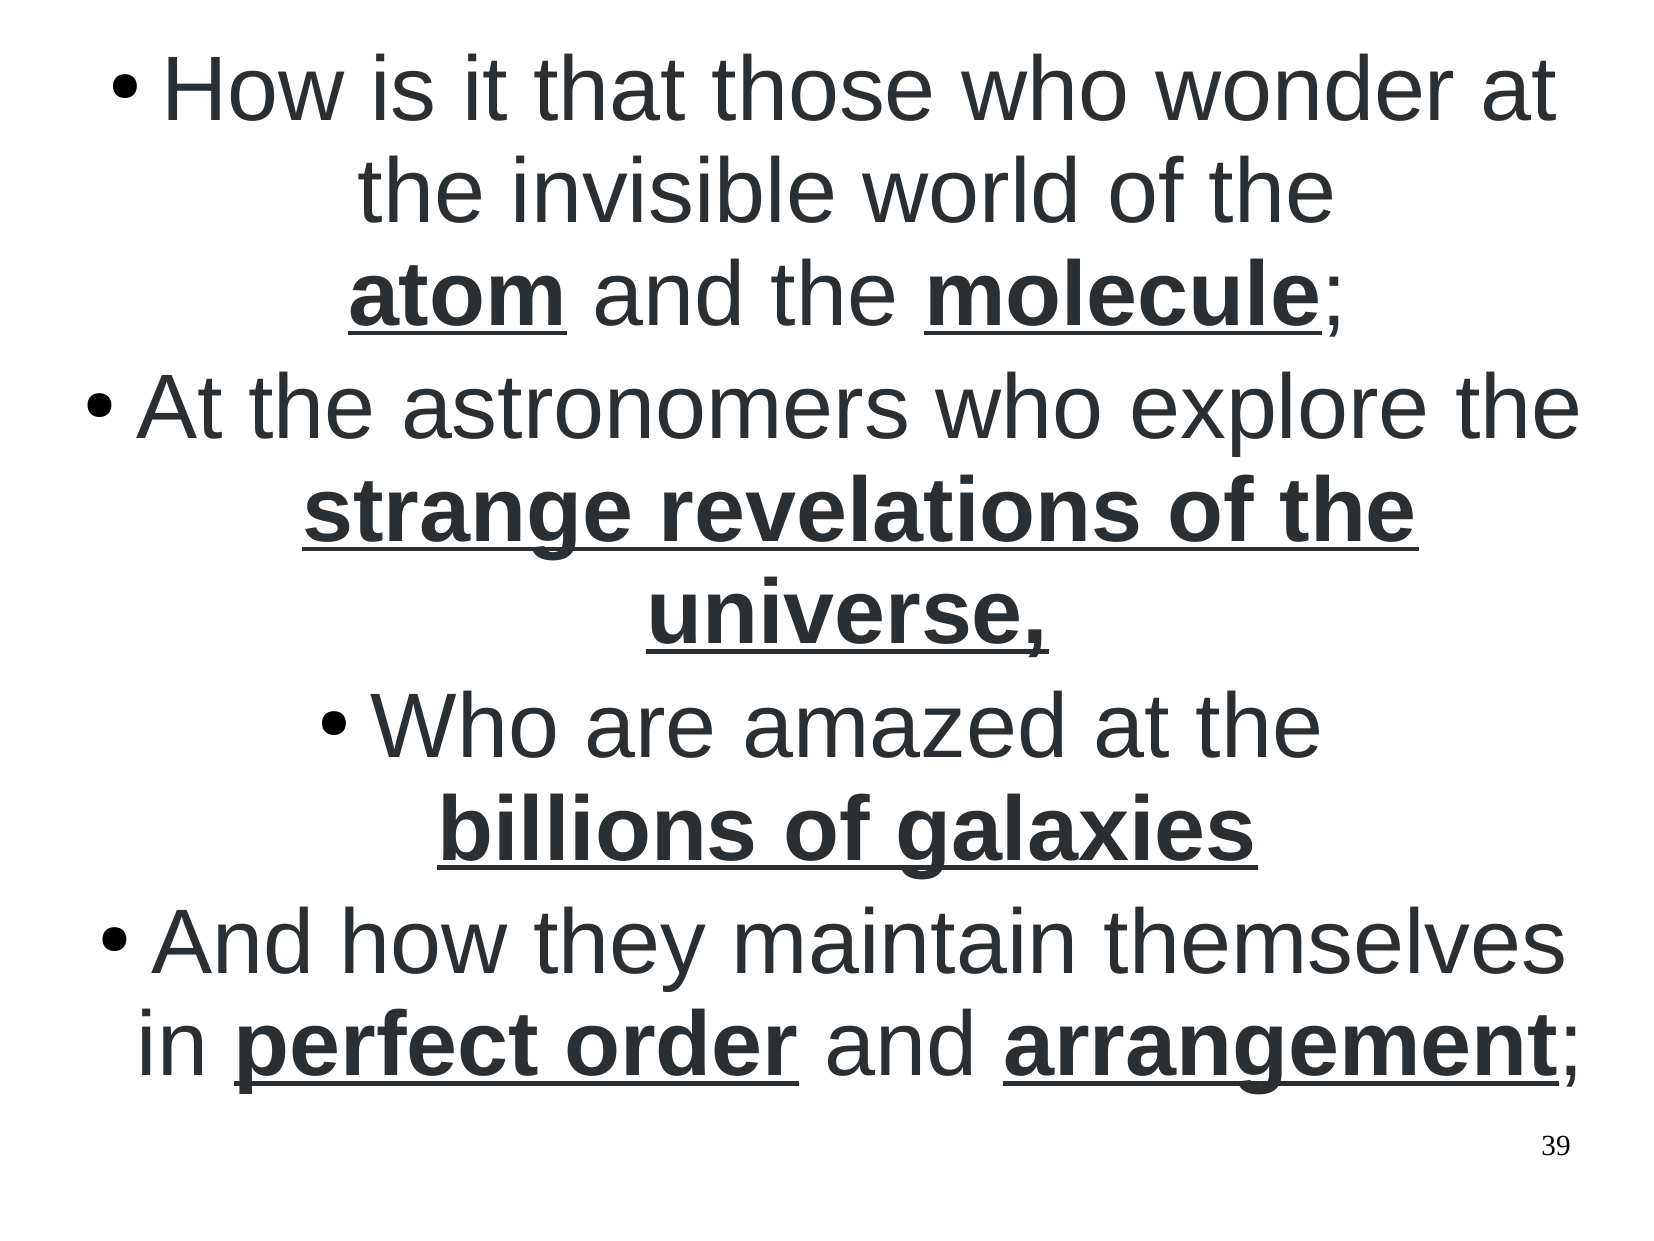

# How is it that those who wonder at the invisible world of the atom and the molecule;
At the astronomers who explore the strange revelations of the universe,
Who are amazed at the
billions of galaxies
And how they maintain themselves in perfect order and arrangement;
39